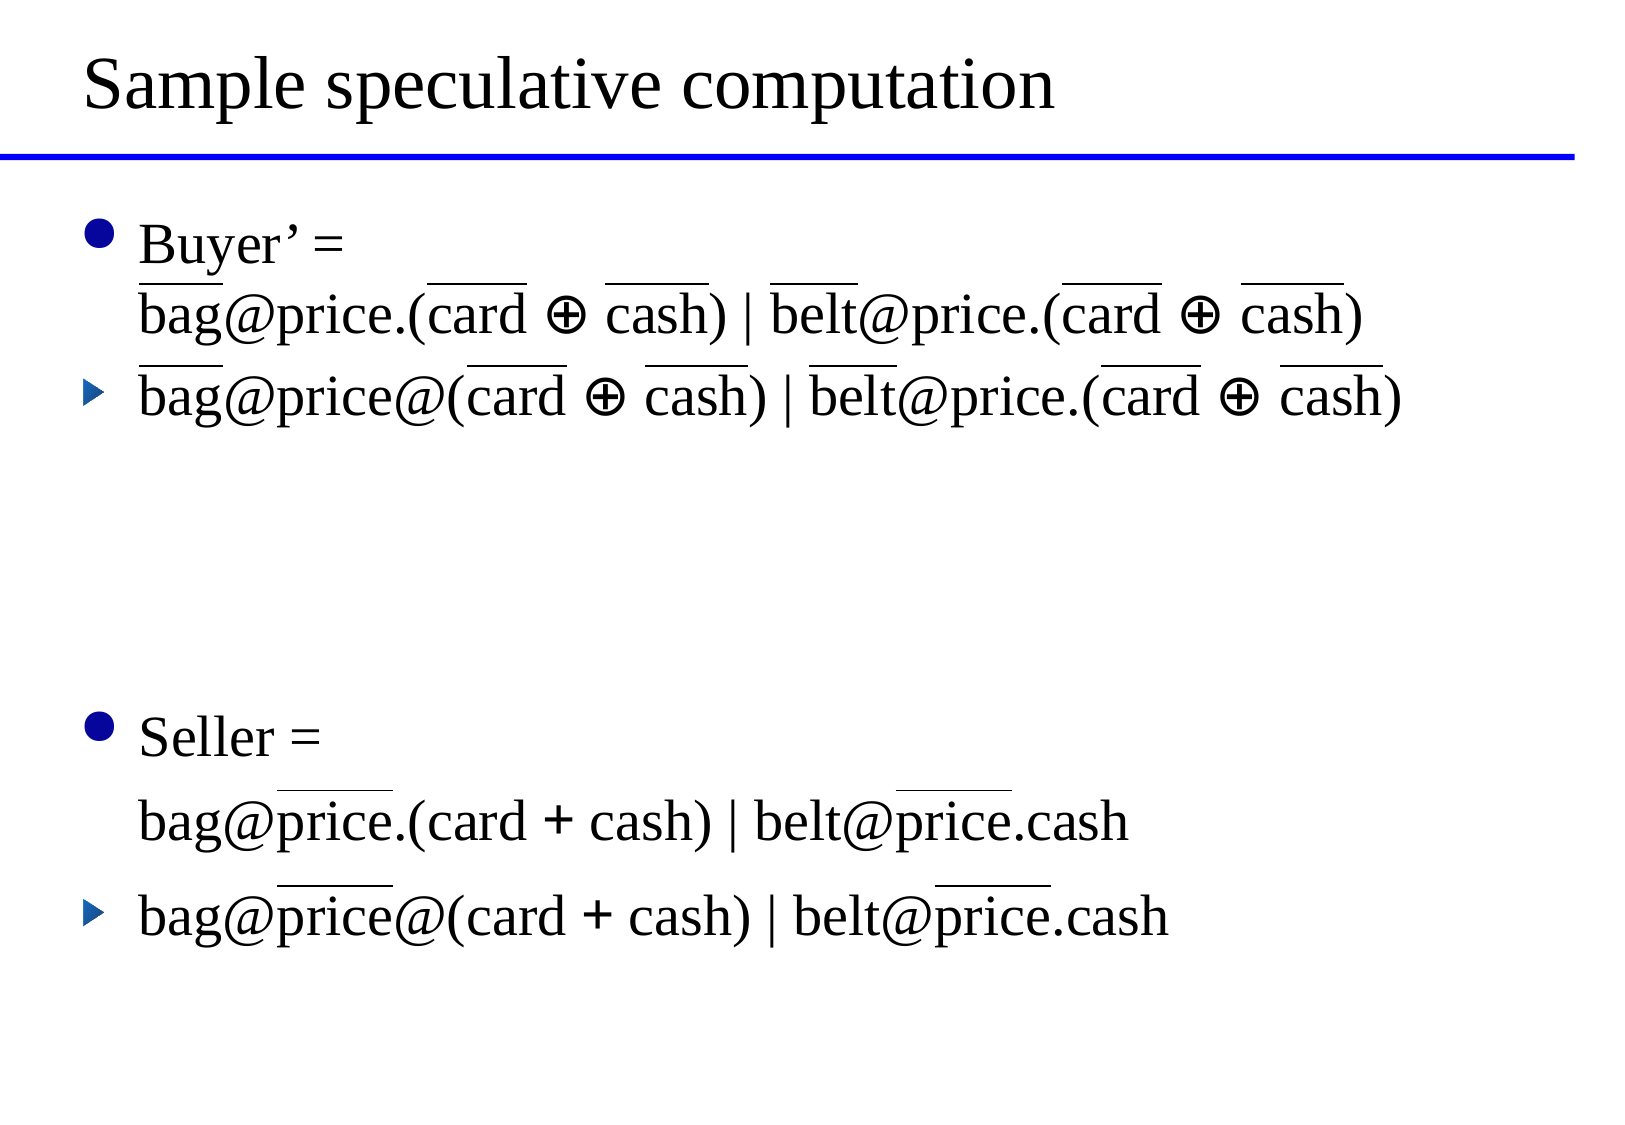

# Sample speculative computation
Buyer’ =
bag@price.(card ⊕ cash) | belt@price.(card ⊕ cash)
bag@price@(card ⊕ cash) | belt@price.(card ⊕ cash)
Seller =
bag@price.(card + cash) | belt@price.cash
bag@price@(card + cash) | belt@price.cash